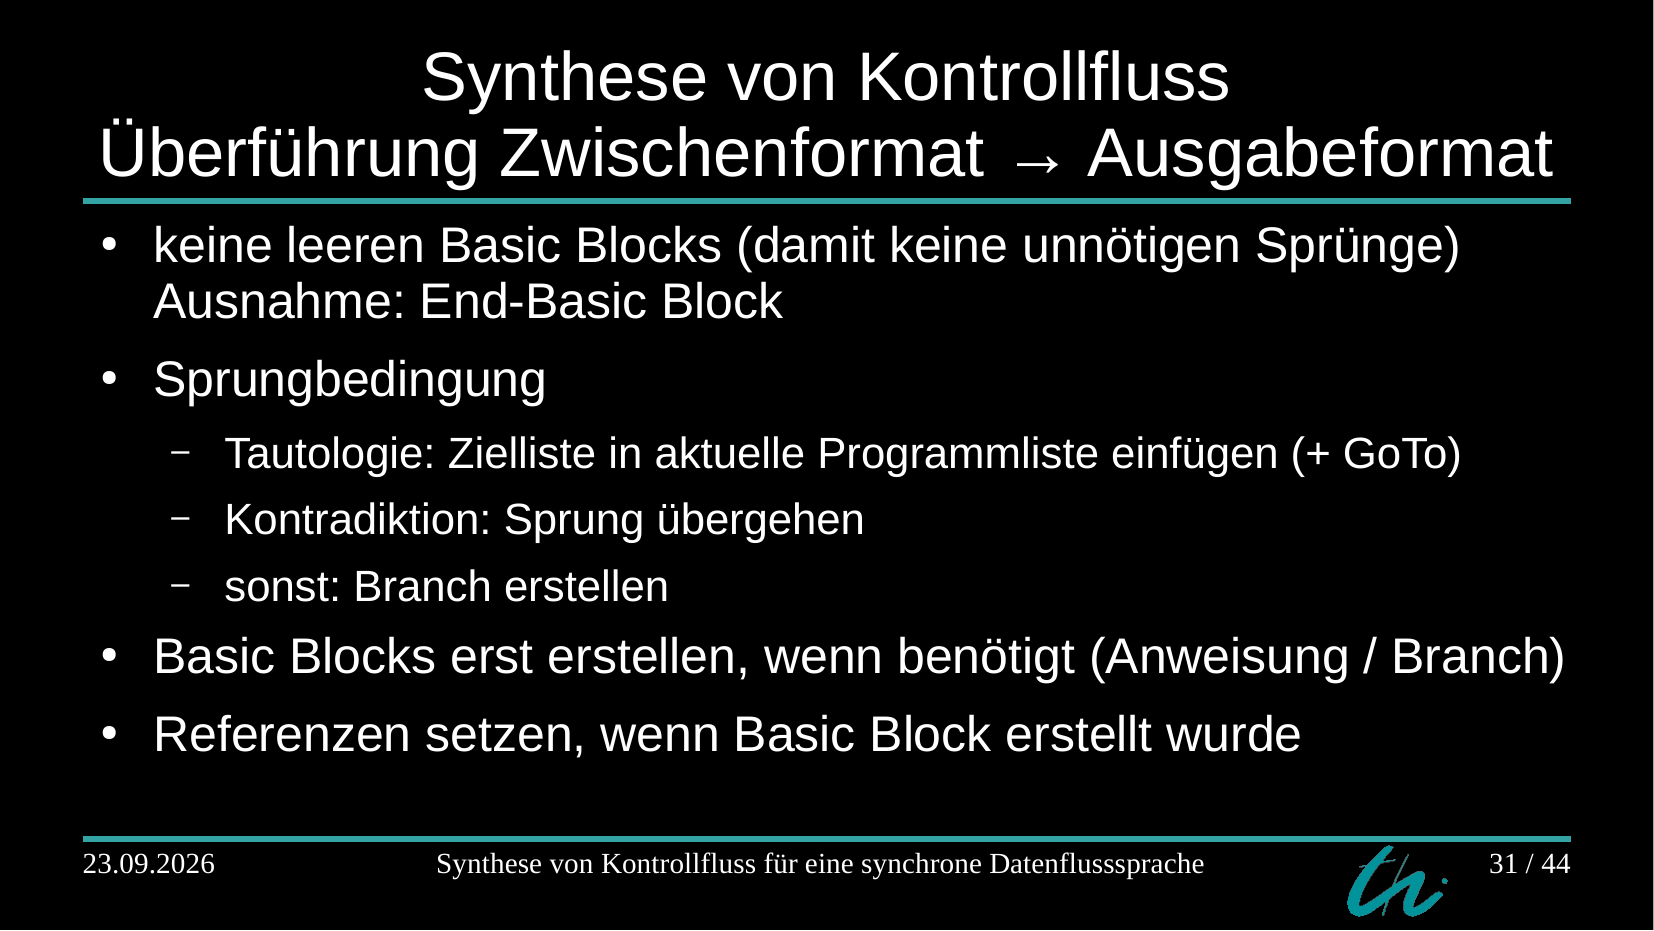

# Synthese von Kontrollfluss Überführung Zwischenformat → Ausgabeformat
keine leeren Basic Blocks (damit keine unnötigen Sprünge)
Ausnahme: End-Basic Block
Sprungbedingung
Tautologie: Zielliste in aktuelle Programmliste einfügen (+ GoTo)
Kontradiktion: Sprung übergehen
sonst: Branch erstellen
Basic Blocks erst erstellen, wenn benötigt (Anweisung / Branch)
Referenzen setzen, wenn Basic Block erstellt wurde
Synthese von Kontrollfluss für eine synchrone Datenflusssprache
31